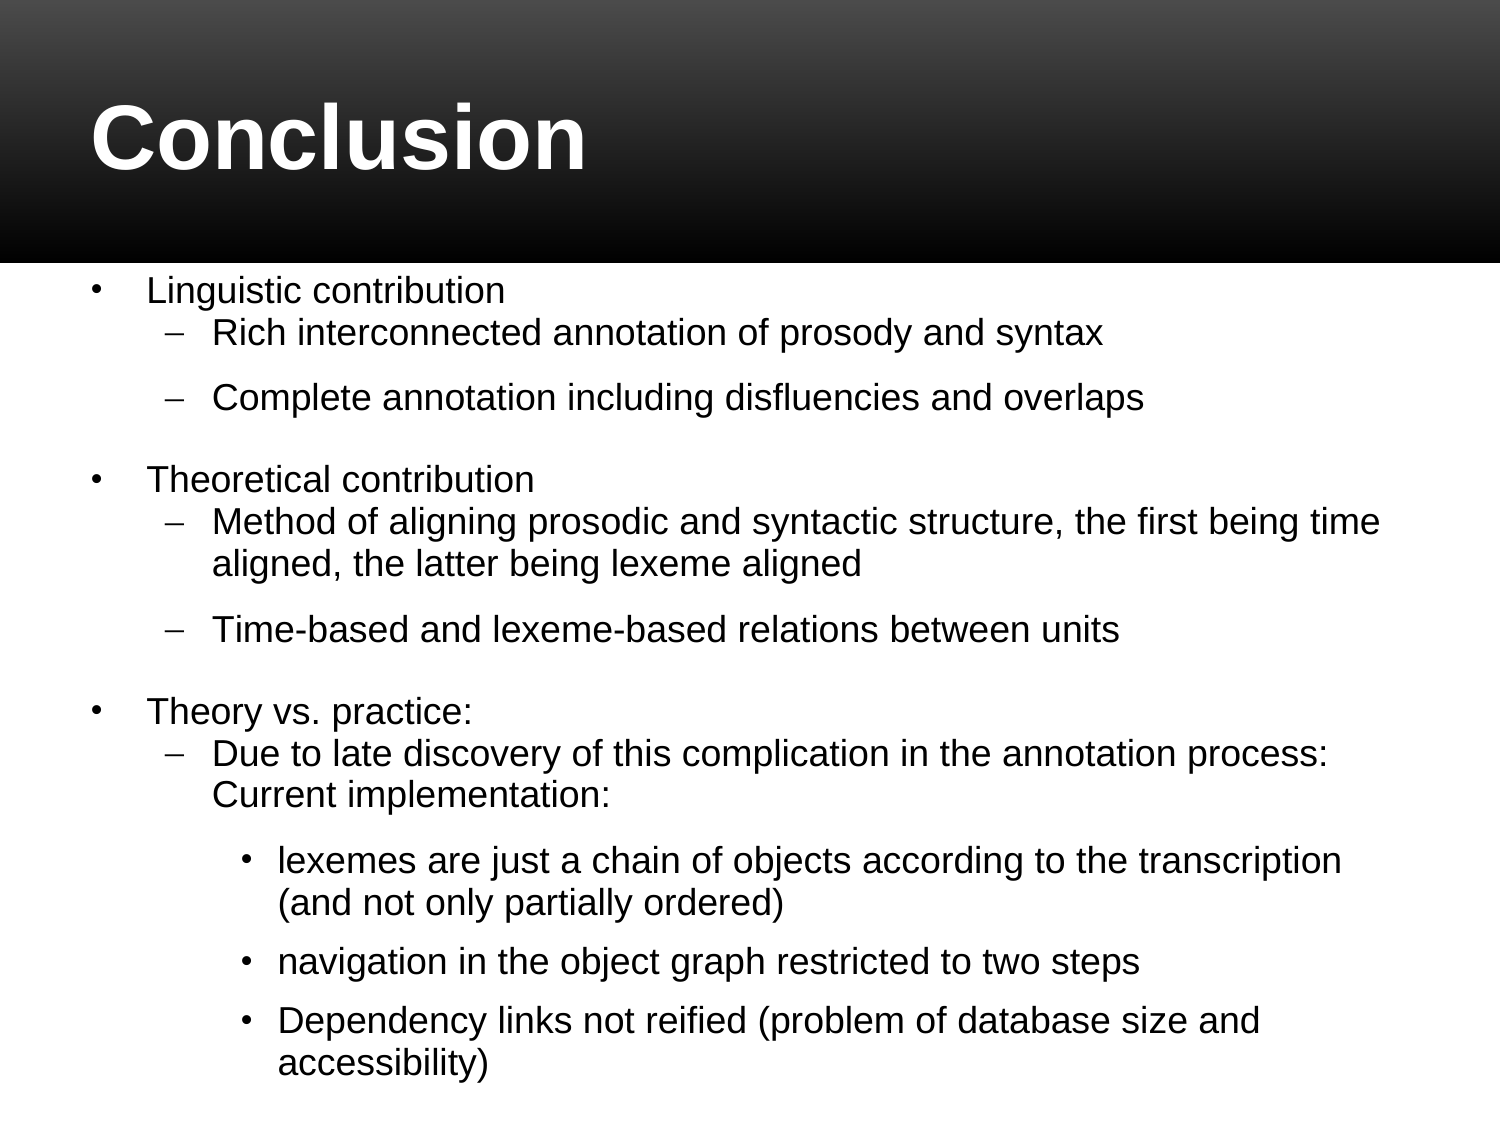

# Conclusion
Linguistic contribution
Rich interconnected annotation of prosody and syntax
Complete annotation including disfluencies and overlaps
Theoretical contribution
Method of aligning prosodic and syntactic structure, the first being time aligned, the latter being lexeme aligned
Time-based and lexeme-based relations between units
Theory vs. practice:
Due to late discovery of this complication in the annotation process: Current implementation:
lexemes are just a chain of objects according to the transcription (and not only partially ordered)
navigation in the object graph restricted to two steps
Dependency links not reified (problem of database size and accessibility)